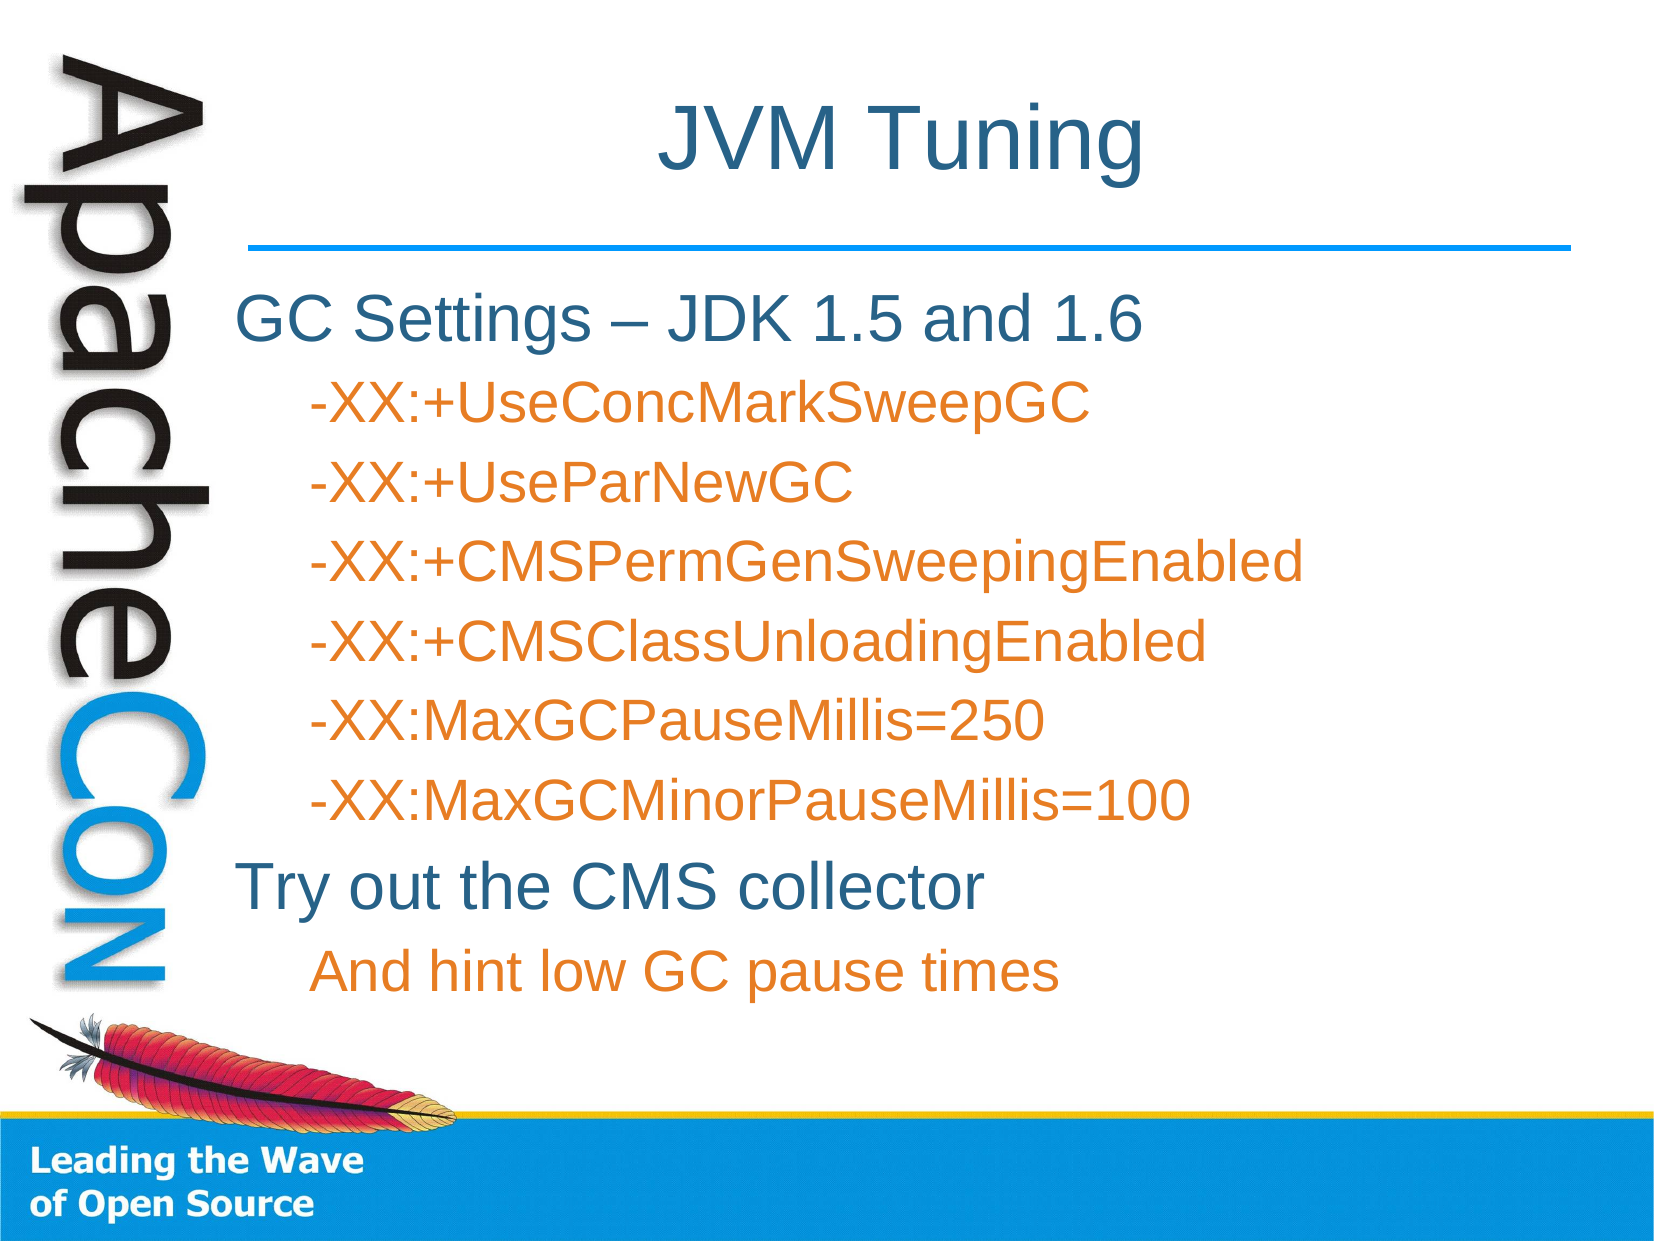

# JVM Tuning
GC Settings – JDK 1.5 and 1.6
-XX:+UseConcMarkSweepGC
-XX:+UseParNewGC
-XX:+CMSPermGenSweepingEnabled
-XX:+CMSClassUnloadingEnabled
-XX:MaxGCPauseMillis=250
-XX:MaxGCMinorPauseMillis=100
Try out the CMS collector
And hint low GC pause times